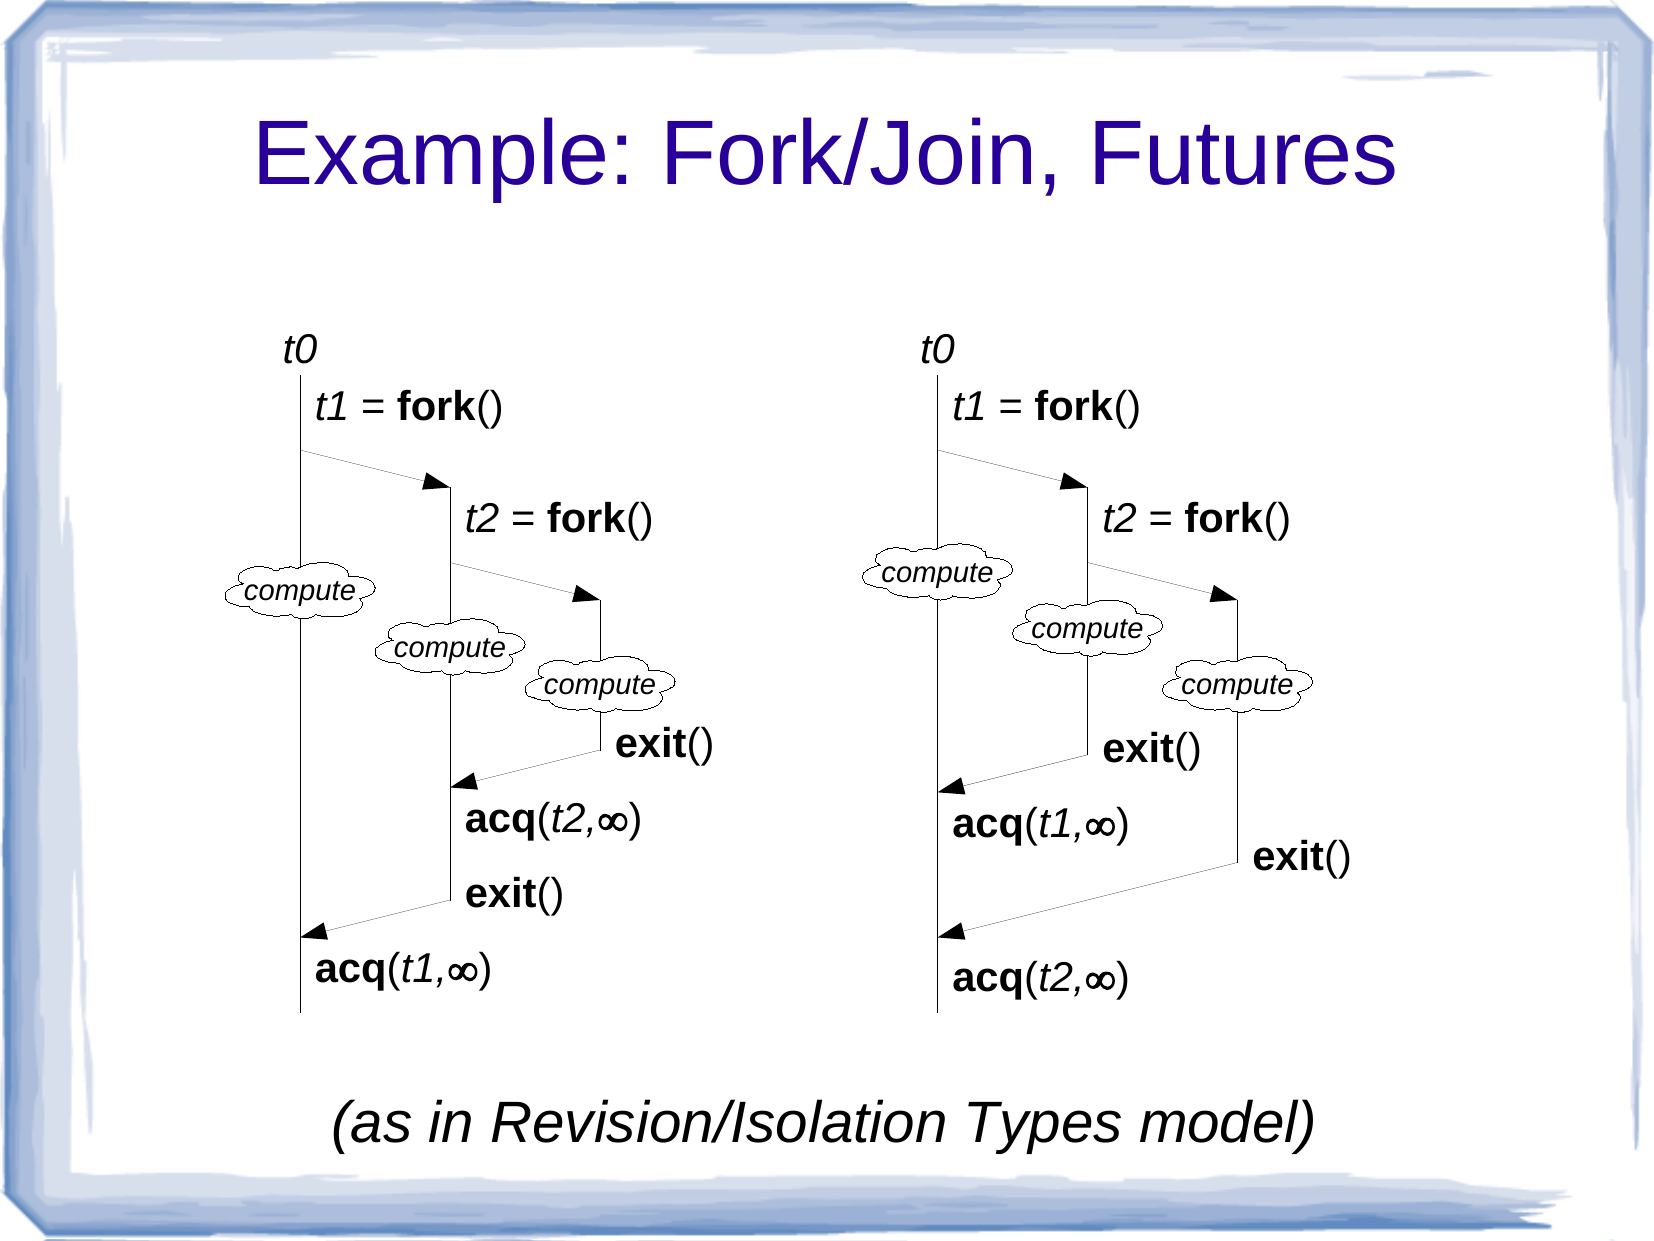

# Example: Fork/Join, Futures
t0
t0
t1 = fork()
t1 = fork()
t2 = fork()
t2 = fork()
compute
compute
compute
compute
compute
compute
exit()
exit()
acq(t2,∞)
acq(t1,∞)
exit()
exit()
acq(t1,∞)
acq(t2,∞)
(as in Revision/Isolation Types model)